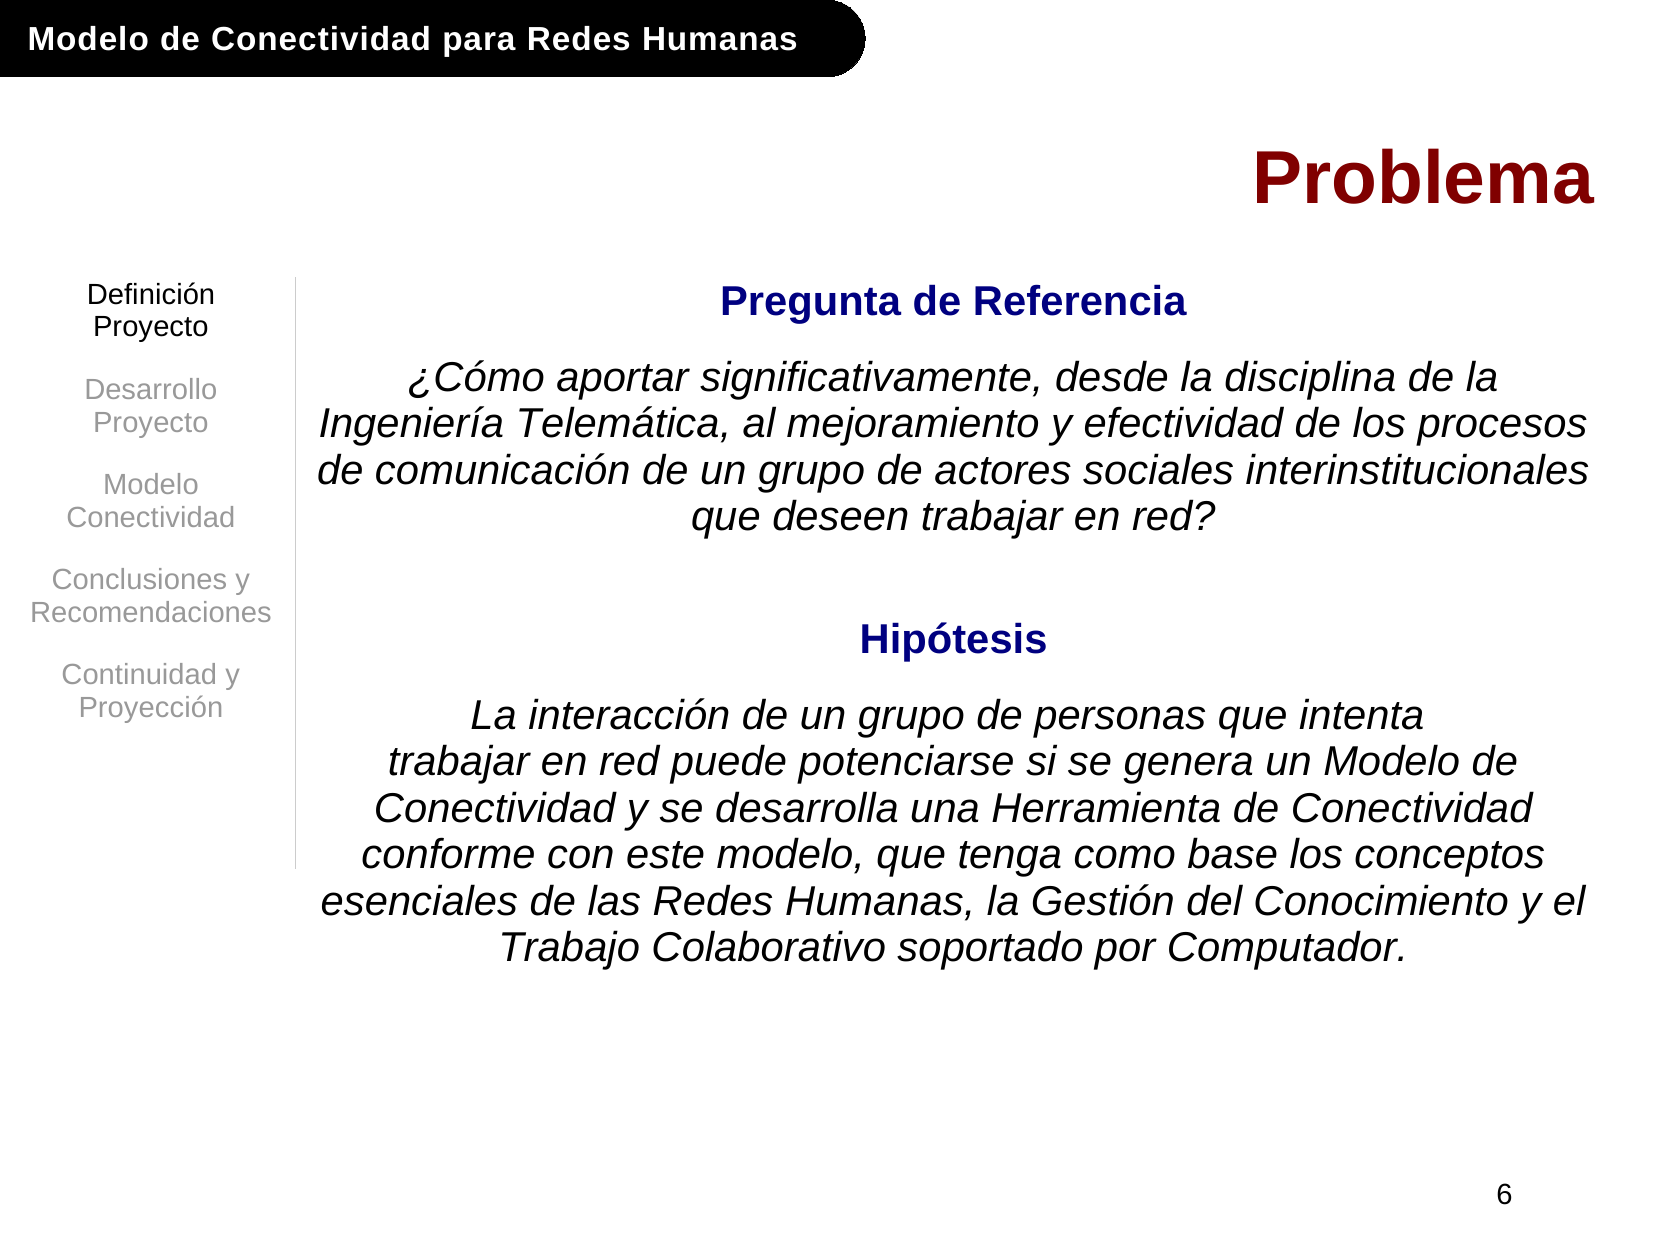

# Problema
Pregunta de Referencia
¿Cómo aportar significativamente, desde la disciplina de la Ingeniería Telemática, al mejoramiento y efectividad de los procesos de comunicación de un grupo de actores sociales interinstitucionales que deseen trabajar en red?
Hipótesis
La interacción de un grupo de personas que intenta
trabajar en red puede potenciarse si se genera un Modelo de Conectividad y se desarrolla una Herramienta de Conectividad conforme con este modelo, que tenga como base los conceptos esenciales de las Redes Humanas, la Gestión del Conocimiento y el Trabajo Colaborativo soportado por Computador.
Definición
Proyecto
Desarrollo
Proyecto
Modelo
Conectividad
Conclusiones y Recomendaciones
Continuidad y Proyección